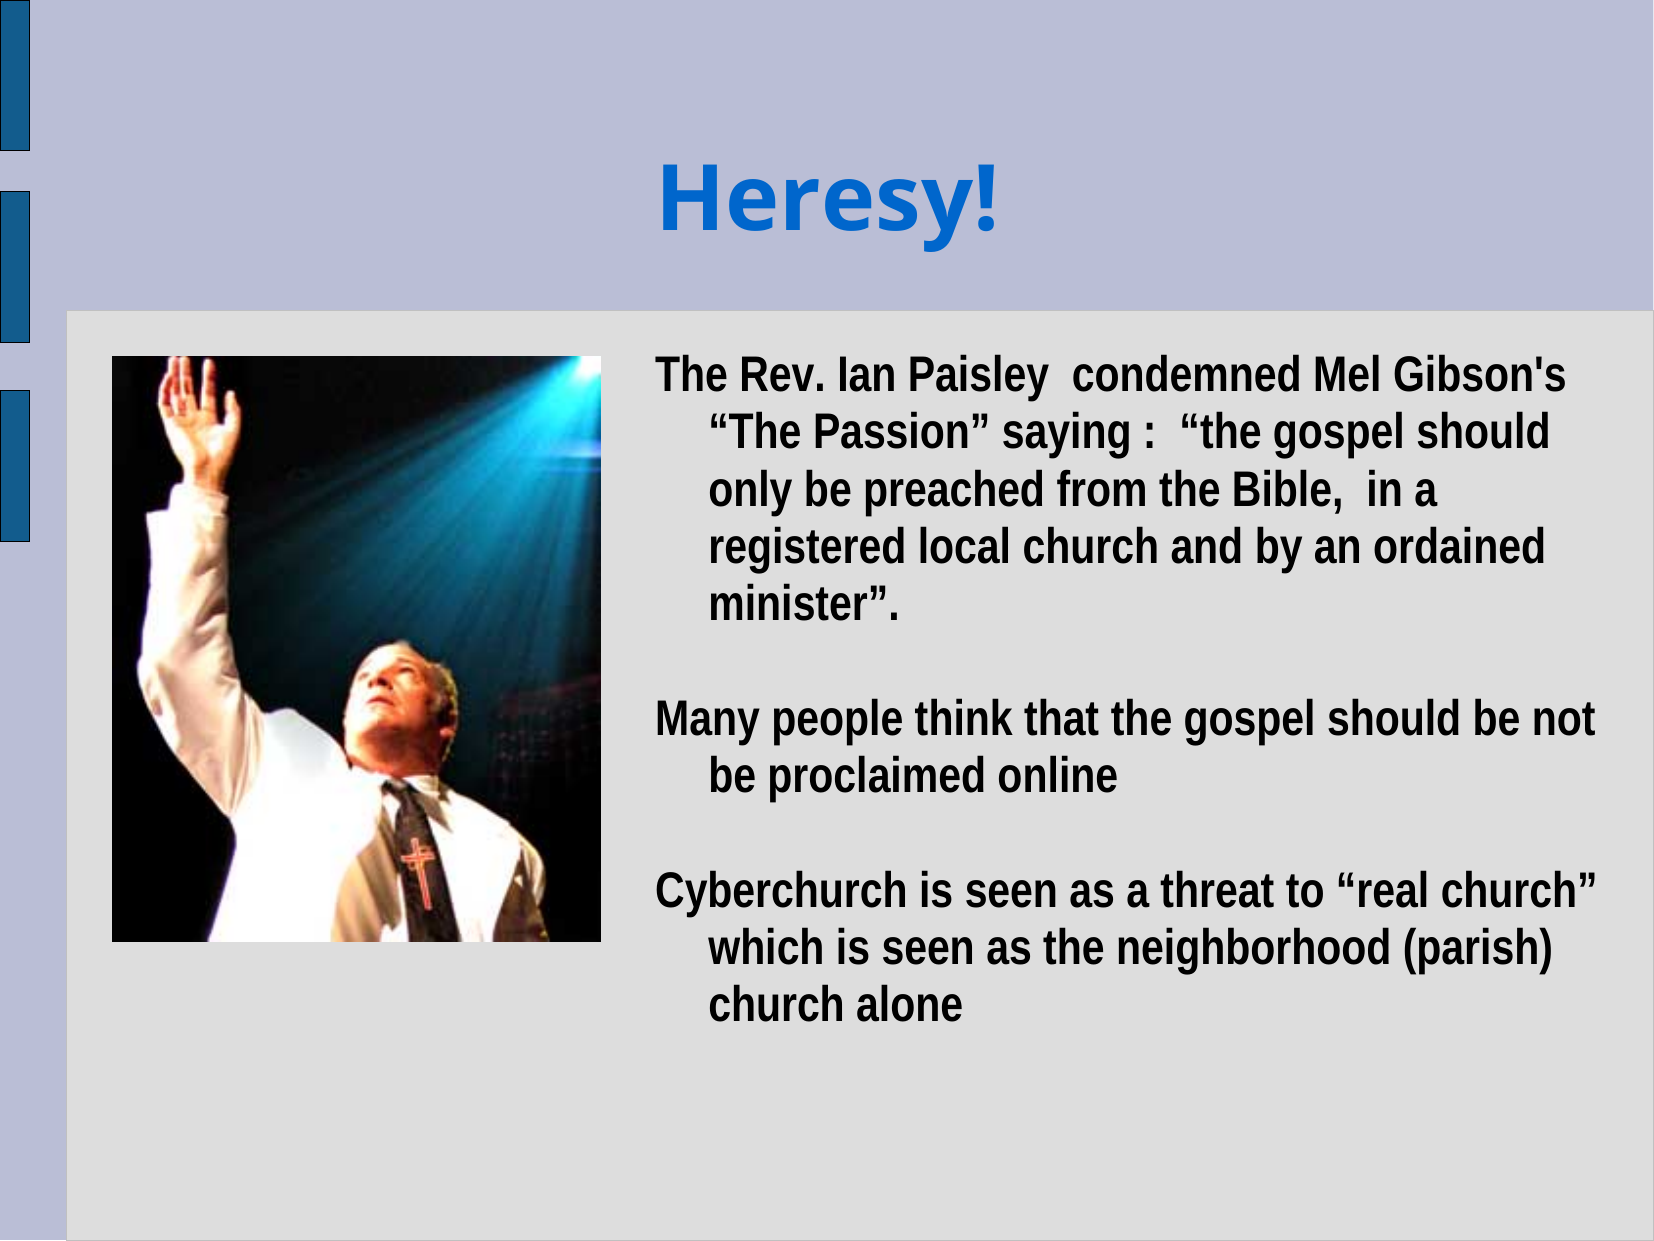

# Heresy!
The Rev. Ian Paisley condemned Mel Gibson's “The Passion” saying : “the gospel should only be preached from the Bible, in a registered local church and by an ordained minister”.
Many people think that the gospel should be not be proclaimed online
Cyberchurch is seen as a threat to “real church” which is seen as the neighborhood (parish) church alone